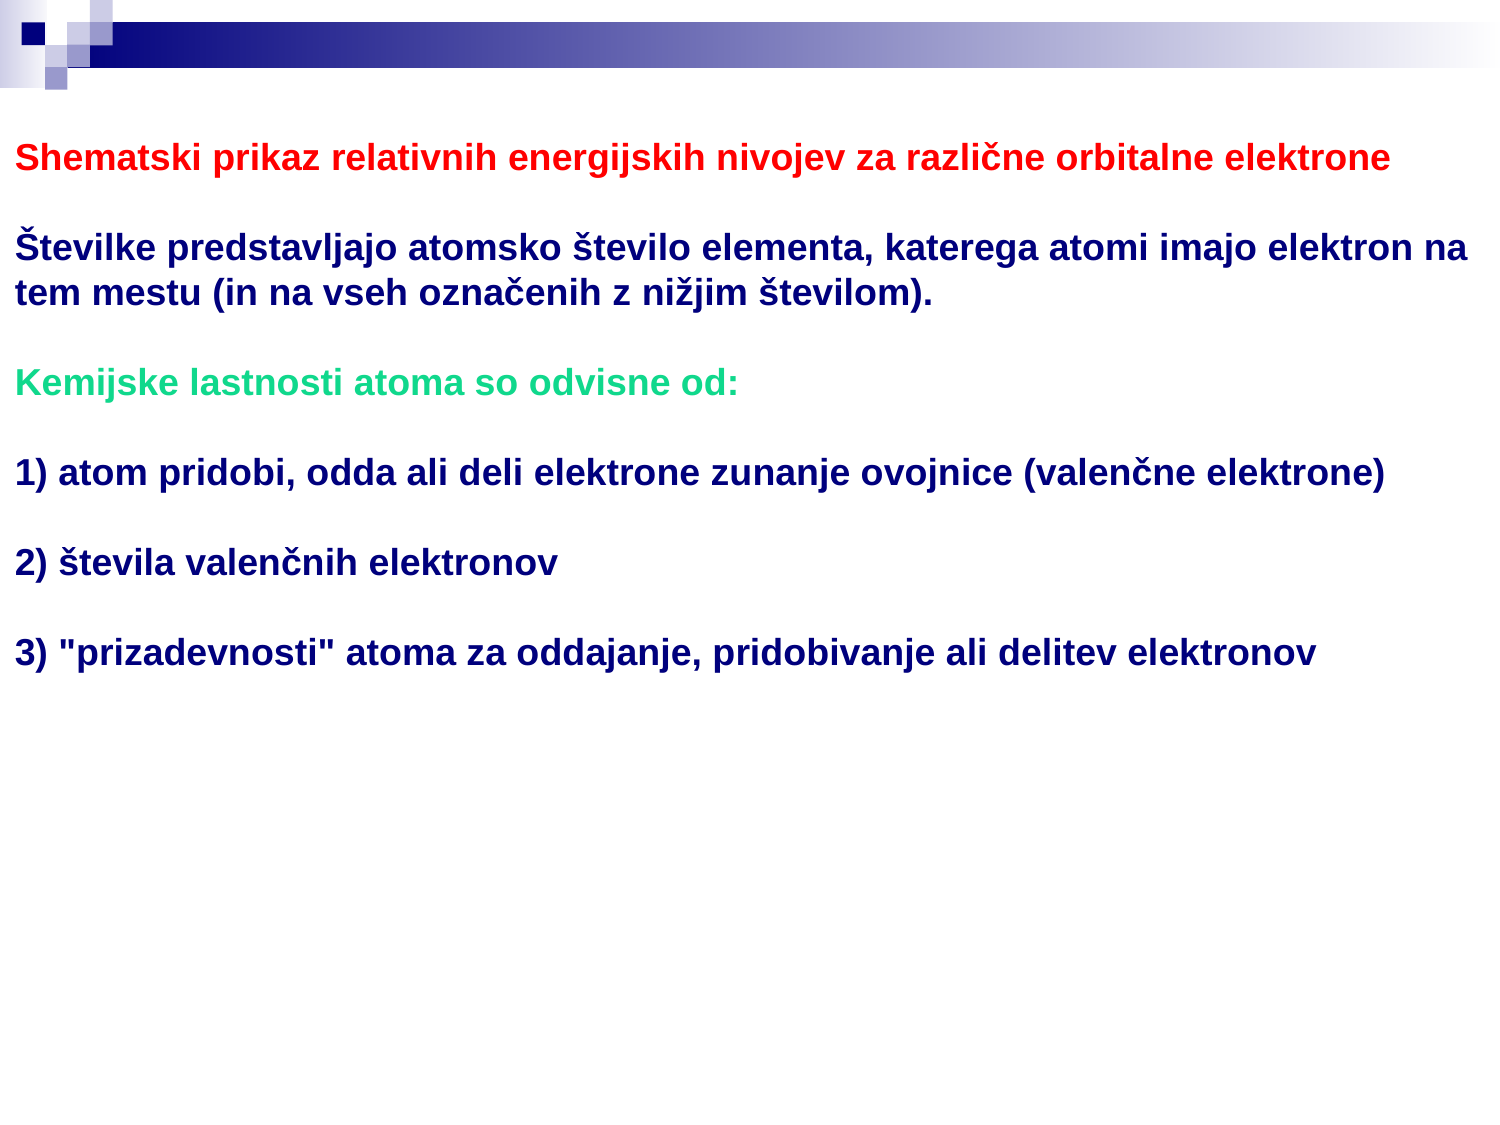

Shematski prikaz relativnih energijskih nivojev za različne orbitalne elektrone
Številke predstavljajo atomsko število elementa, katerega atomi imajo elektron na tem mestu (in na vseh označenih z nižjim številom).
Kemijske lastnosti atoma so odvisne od:
1) atom pridobi, odda ali deli elektrone zunanje ovojnice (valenčne elektrone)
2) števila valenčnih elektronov
3) "prizadevnosti" atoma za oddajanje, pridobivanje ali delitev elektronov